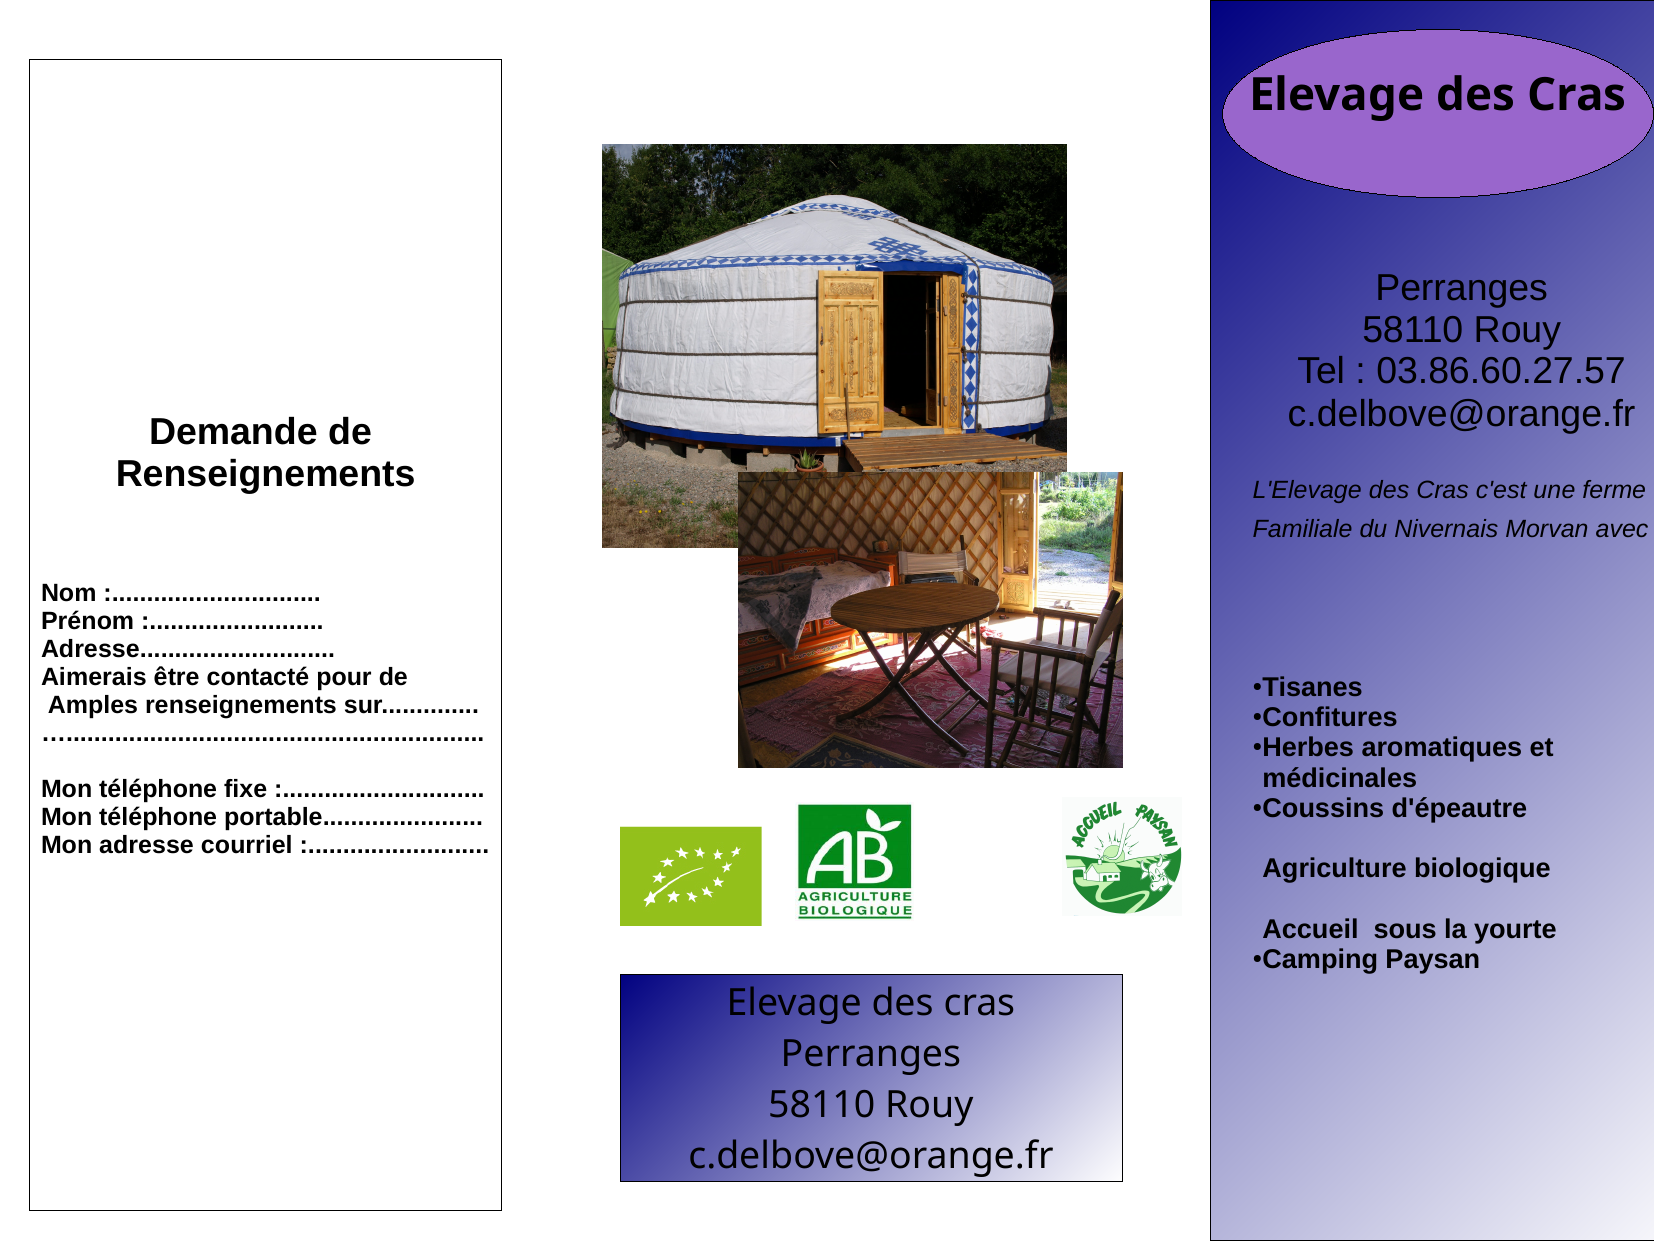

Perranges
58110 Rouy
Tel : 03.86.60.27.57
c.delbove@orange.fr
L'Elevage des Cras c'est une ferme
Familiale du Nivernais Morvan avec :
Tisanes
Confitures
Herbes aromatiques et
médicinales
Coussins d'épeautre
Agriculture biologique
Accueil sous la yourte
Camping Paysan
Elevage des Cras
Demande de
Renseignements
Nom :..............................
Prénom :.........................
Adresse............................
Aimerais être contacté pour de
 Amples renseignements sur..............
…............................................................
Mon téléphone fixe :.............................
Mon téléphone portable.......................
Mon adresse courriel :..........................
Elevage des cras
Perranges
58110 Rouy
c.delbove@orange.fr